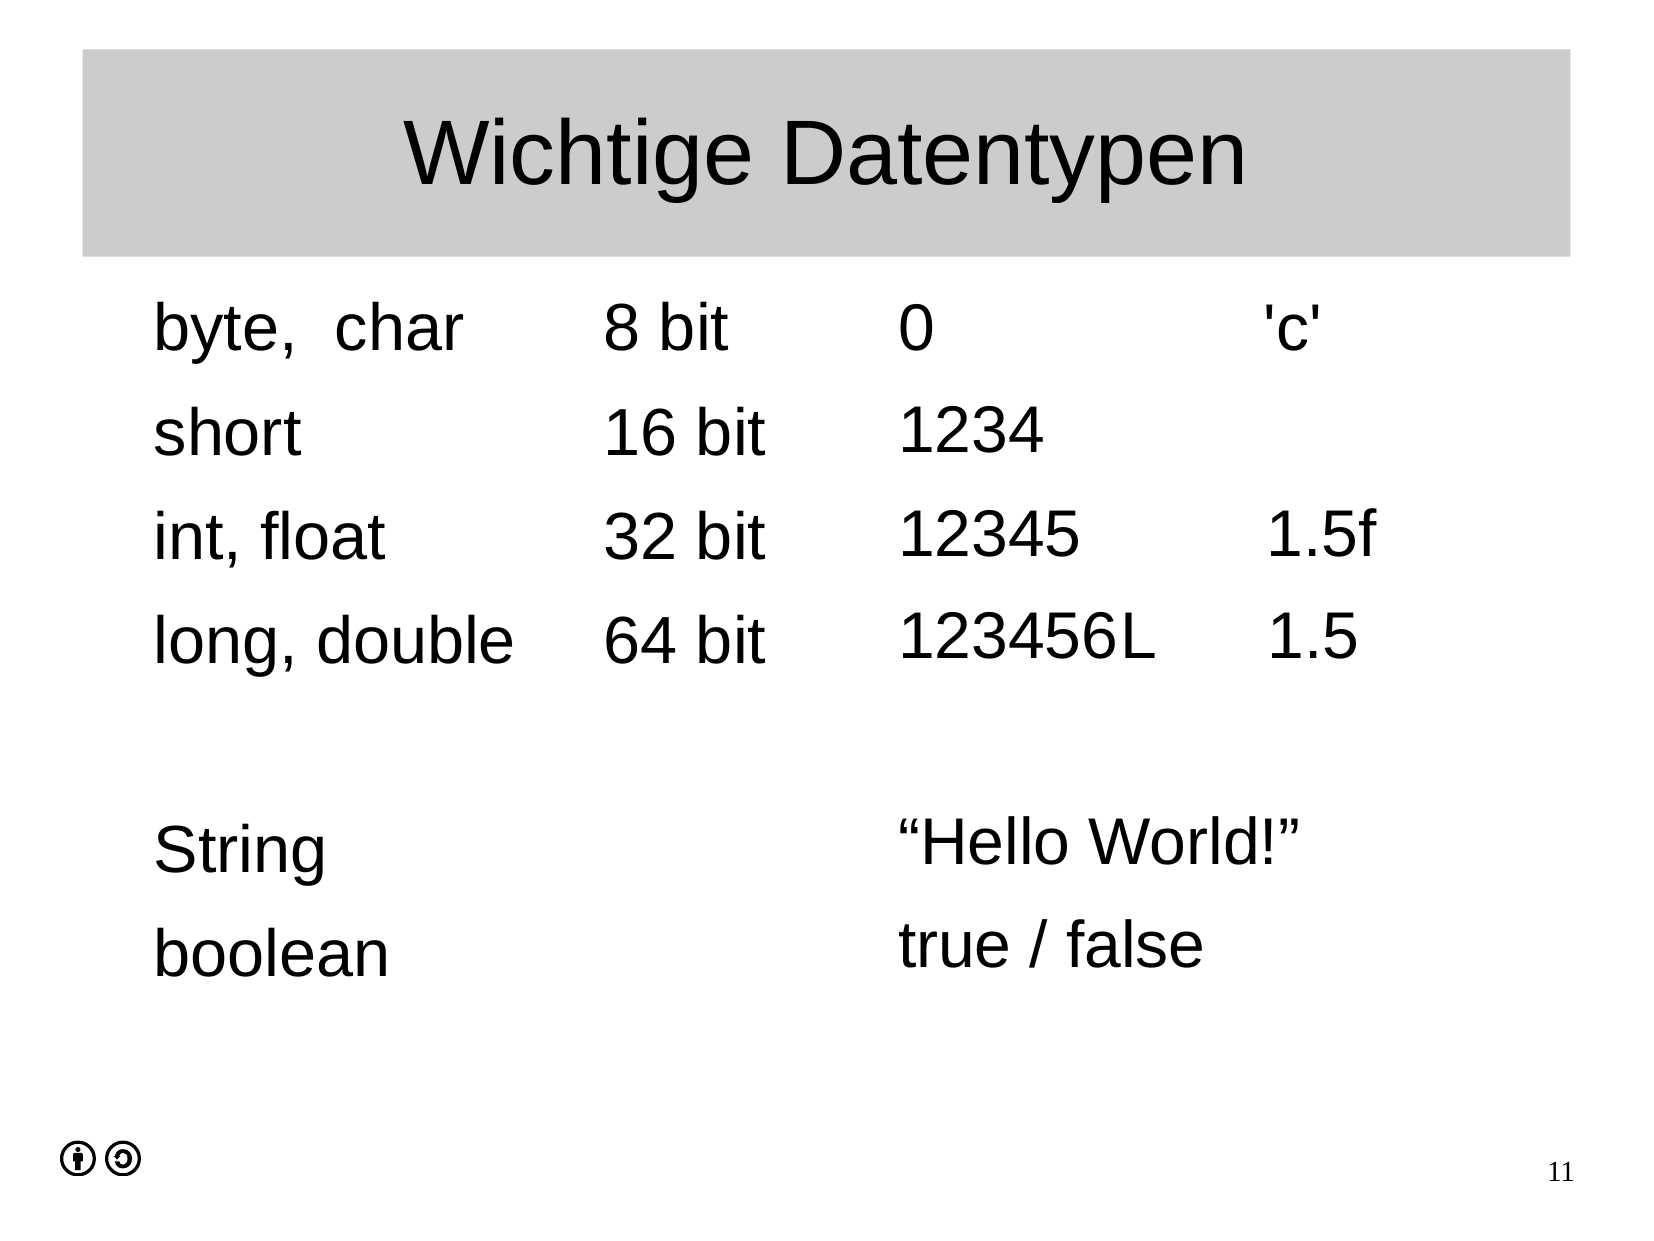

# Wichtige Datentypen
byte, char		8 bit
short					16 bit
int, float			32 bit
long, double		64 bit
String
boolean
0							 'c'
1234
12345						 1.5f
123456	L		 1.5
“Hello World!”
true / false
11